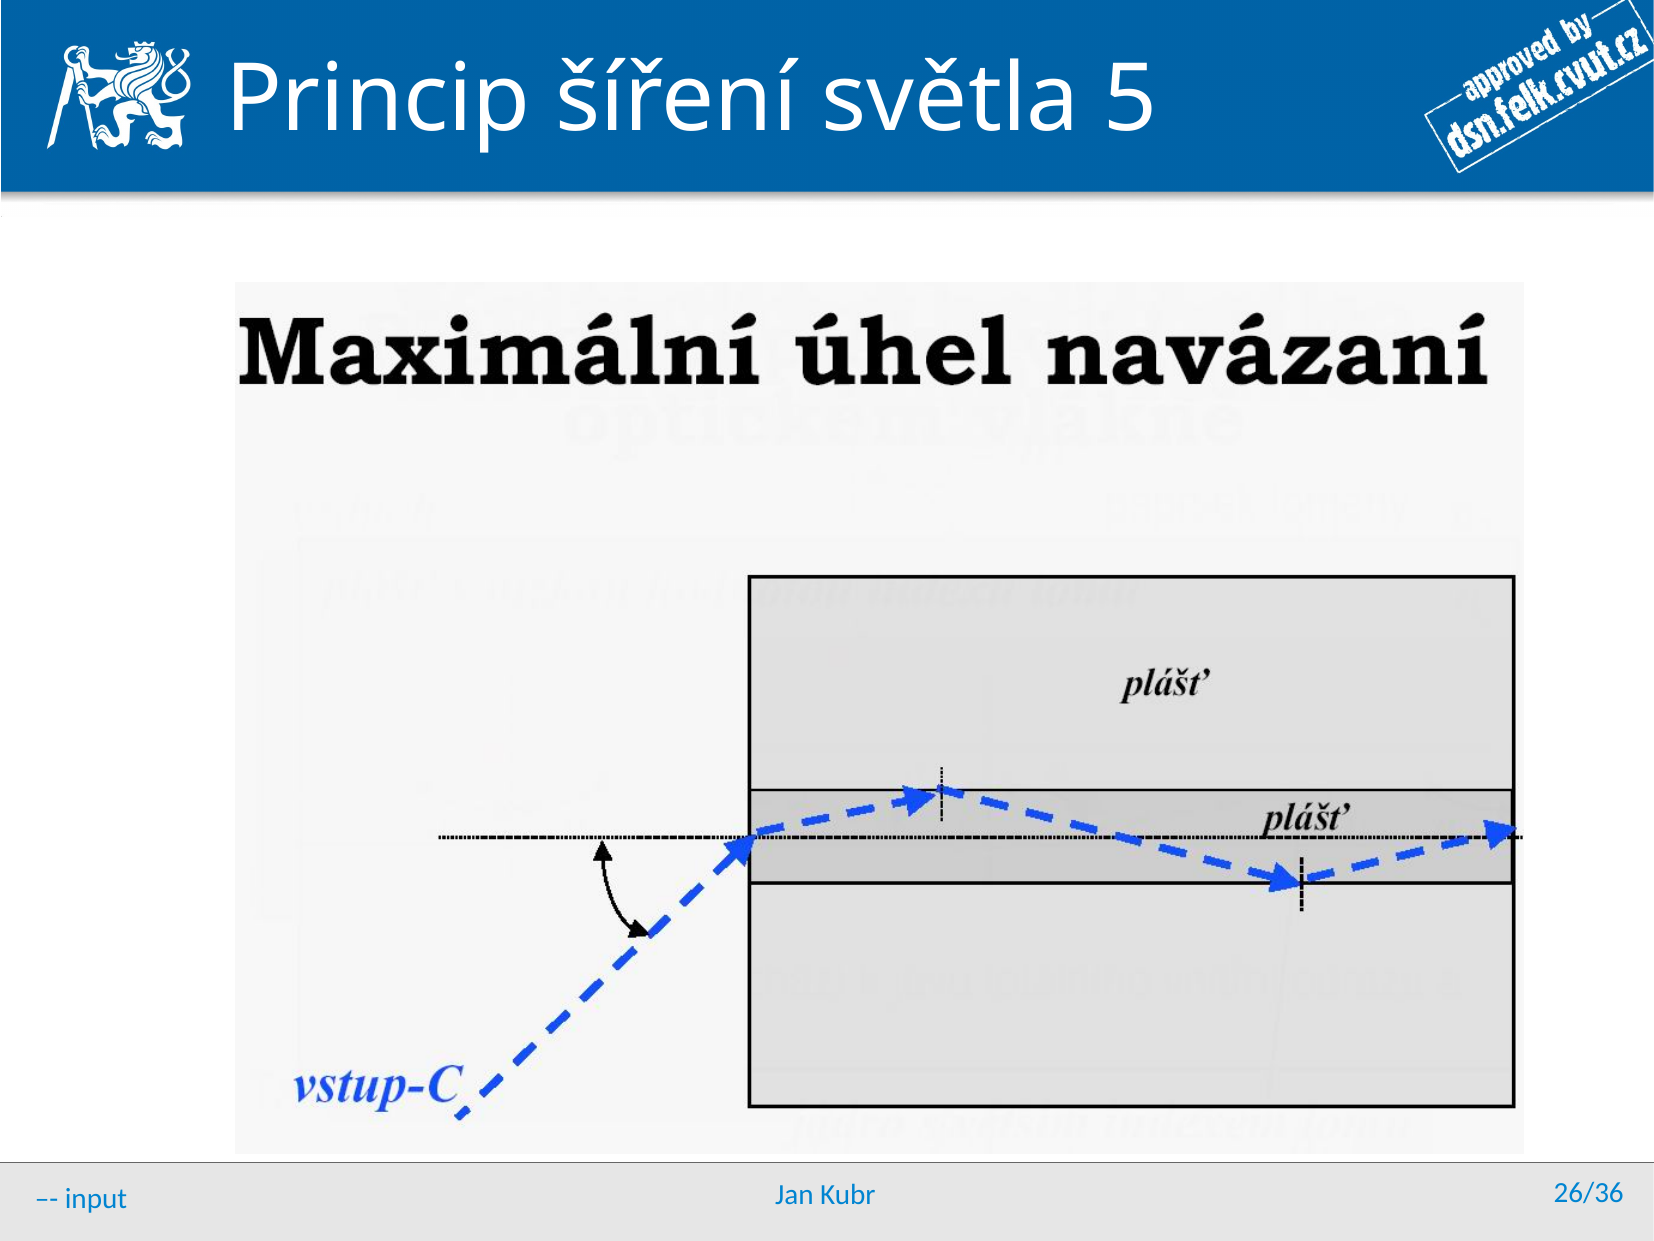

# Princip šíření světla 5
26
Jan Kubr
02/2006